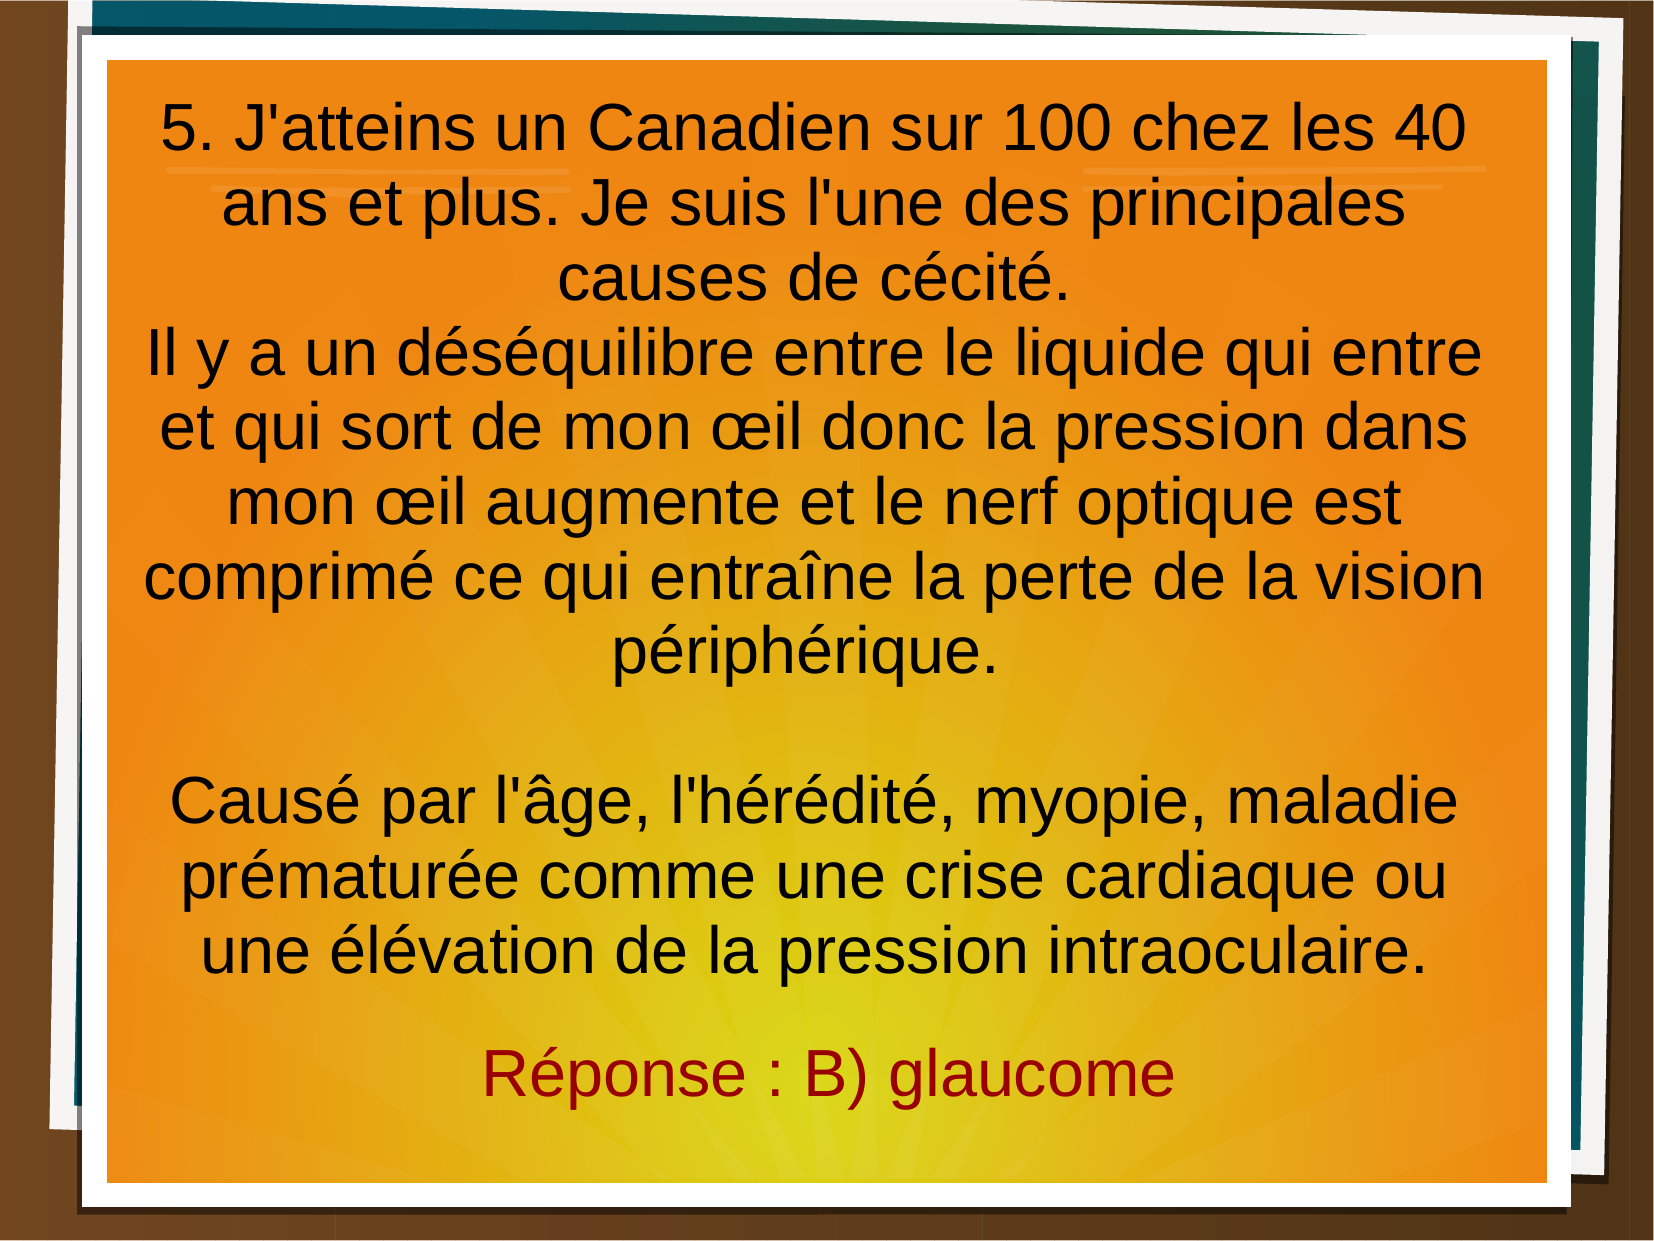

# 5. J'atteins un Canadien sur 100 chez les 40 ans et plus. Je suis l'une des principales causes de cécité. Il y a un déséquilibre entre le liquide qui entre et qui sort de mon œil donc la pression dans mon œil augmente et le nerf optique est comprimé ce qui entraîne la perte de la vision périphérique. Causé par l'âge, l'hérédité, myopie, maladie prématurée comme une crise cardiaque ou une élévation de la pression intraoculaire.
Réponse : B) glaucome